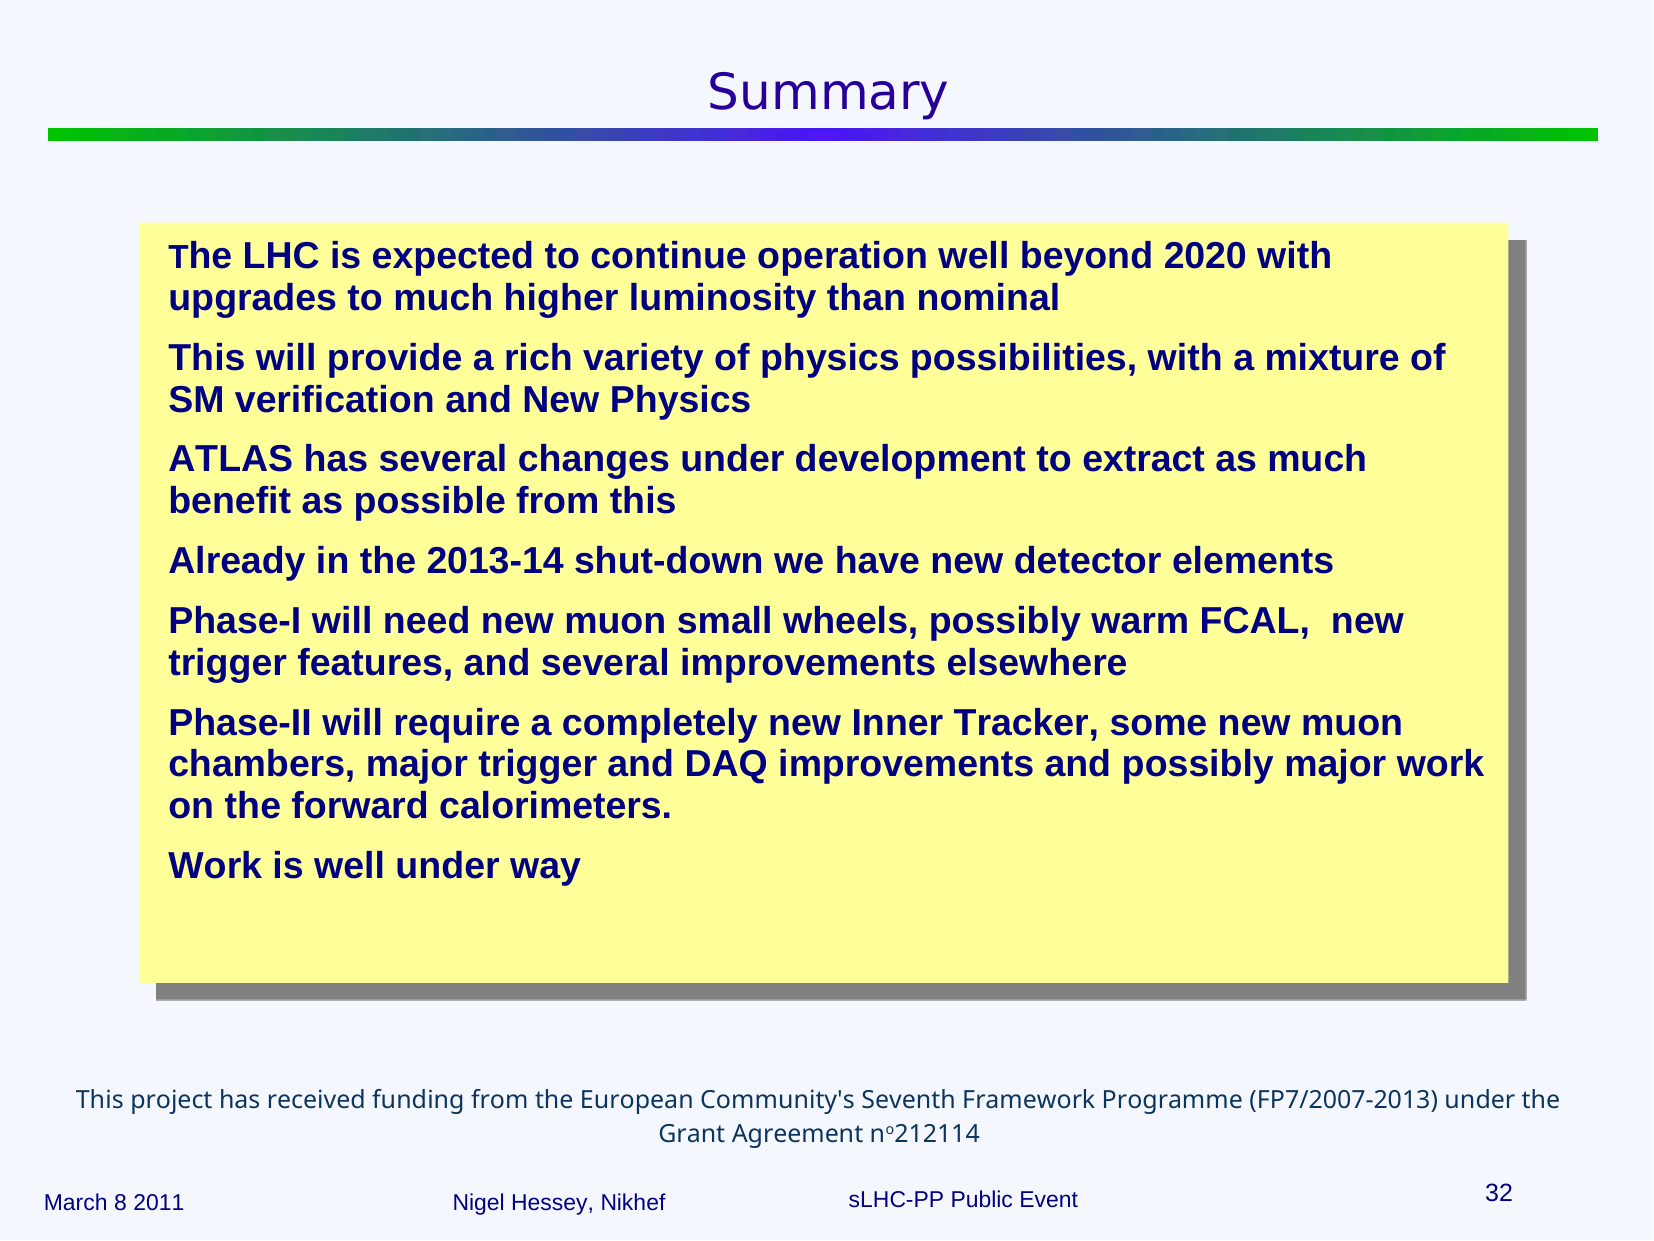

# Summary
The LHC is expected to continue operation well beyond 2020 with upgrades to much higher luminosity than nominal
This will provide a rich variety of physics possibilities, with a mixture of SM verification and New Physics
ATLAS has several changes under development to extract as much benefit as possible from this
Already in the 2013-14 shut-down we have new detector elements
Phase-I will need new muon small wheels, possibly warm FCAL, new trigger features, and several improvements elsewhere
Phase-II will require a completely new Inner Tracker, some new muon chambers, major trigger and DAQ improvements and possibly major work on the forward calorimeters.
Work is well under way
This project has received funding from the European Community's Seventh Framework Programme (FP7/2007-2013) under the Grant Agreement no212114